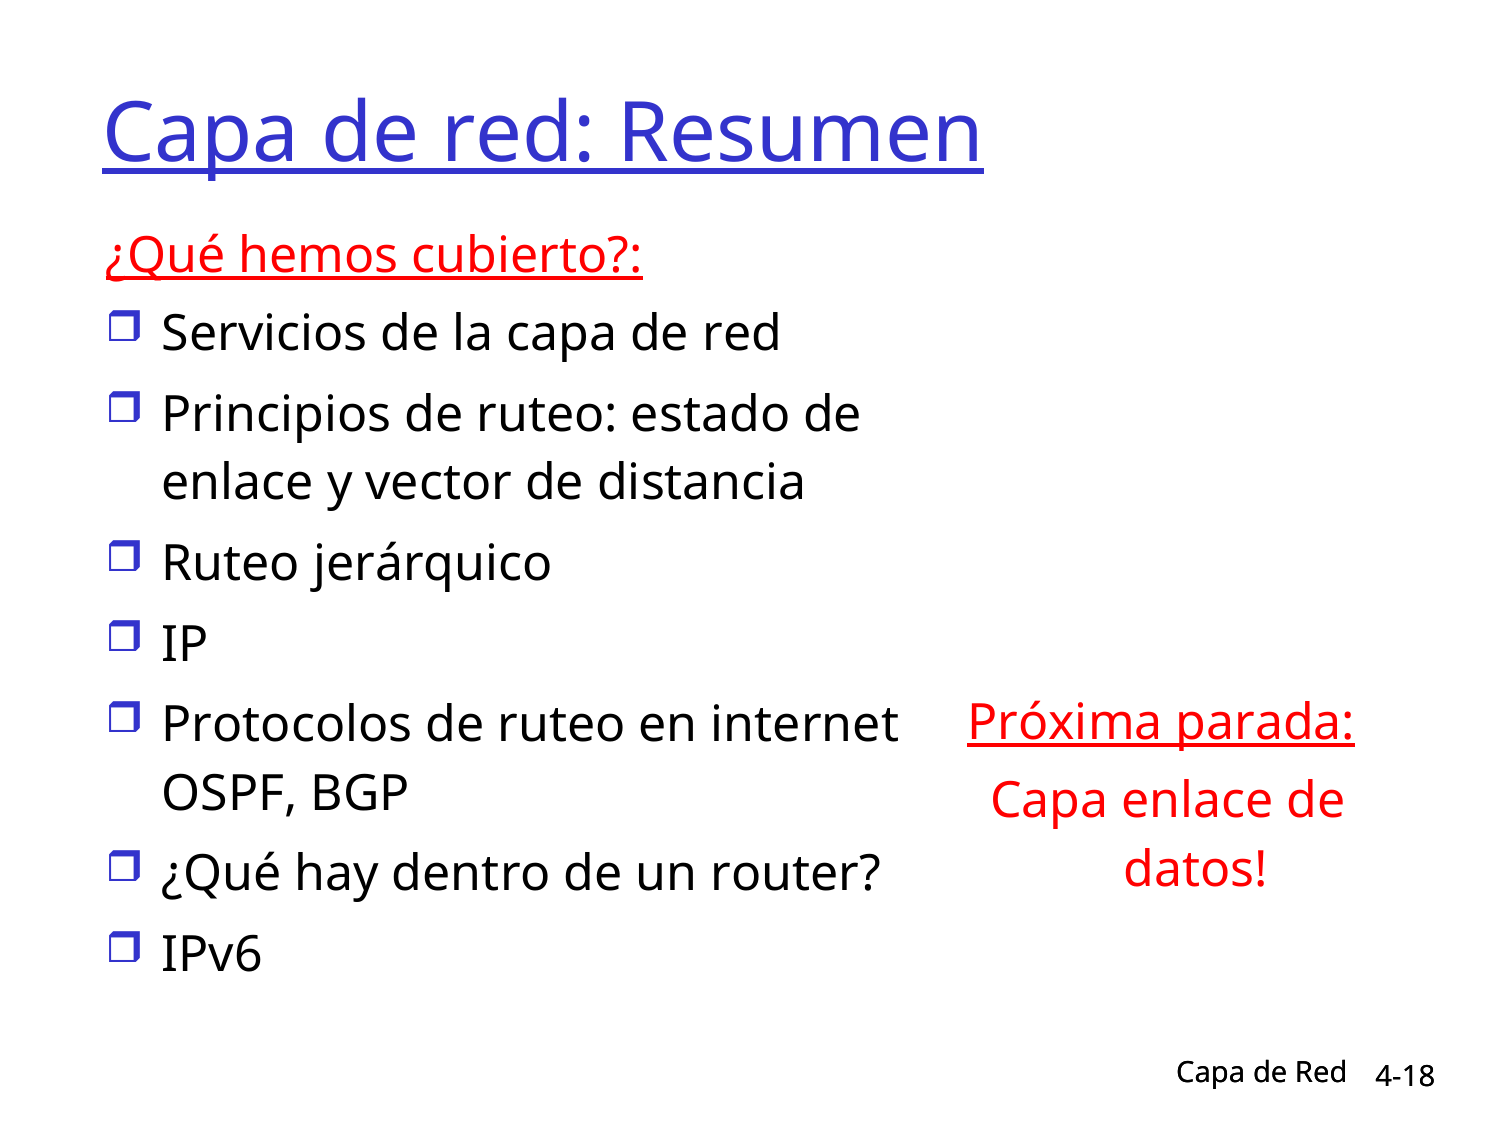

# Capa de red: Resumen
¿Qué hemos cubierto?:
Servicios de la capa de red
Principios de ruteo: estado de enlace y vector de distancia
Ruteo jerárquico
IP
Protocolos de ruteo en internet OSPF, BGP
¿Qué hay dentro de un router?
IPv6
Próxima parada:
Capa enlace de datos!
Capa de Red